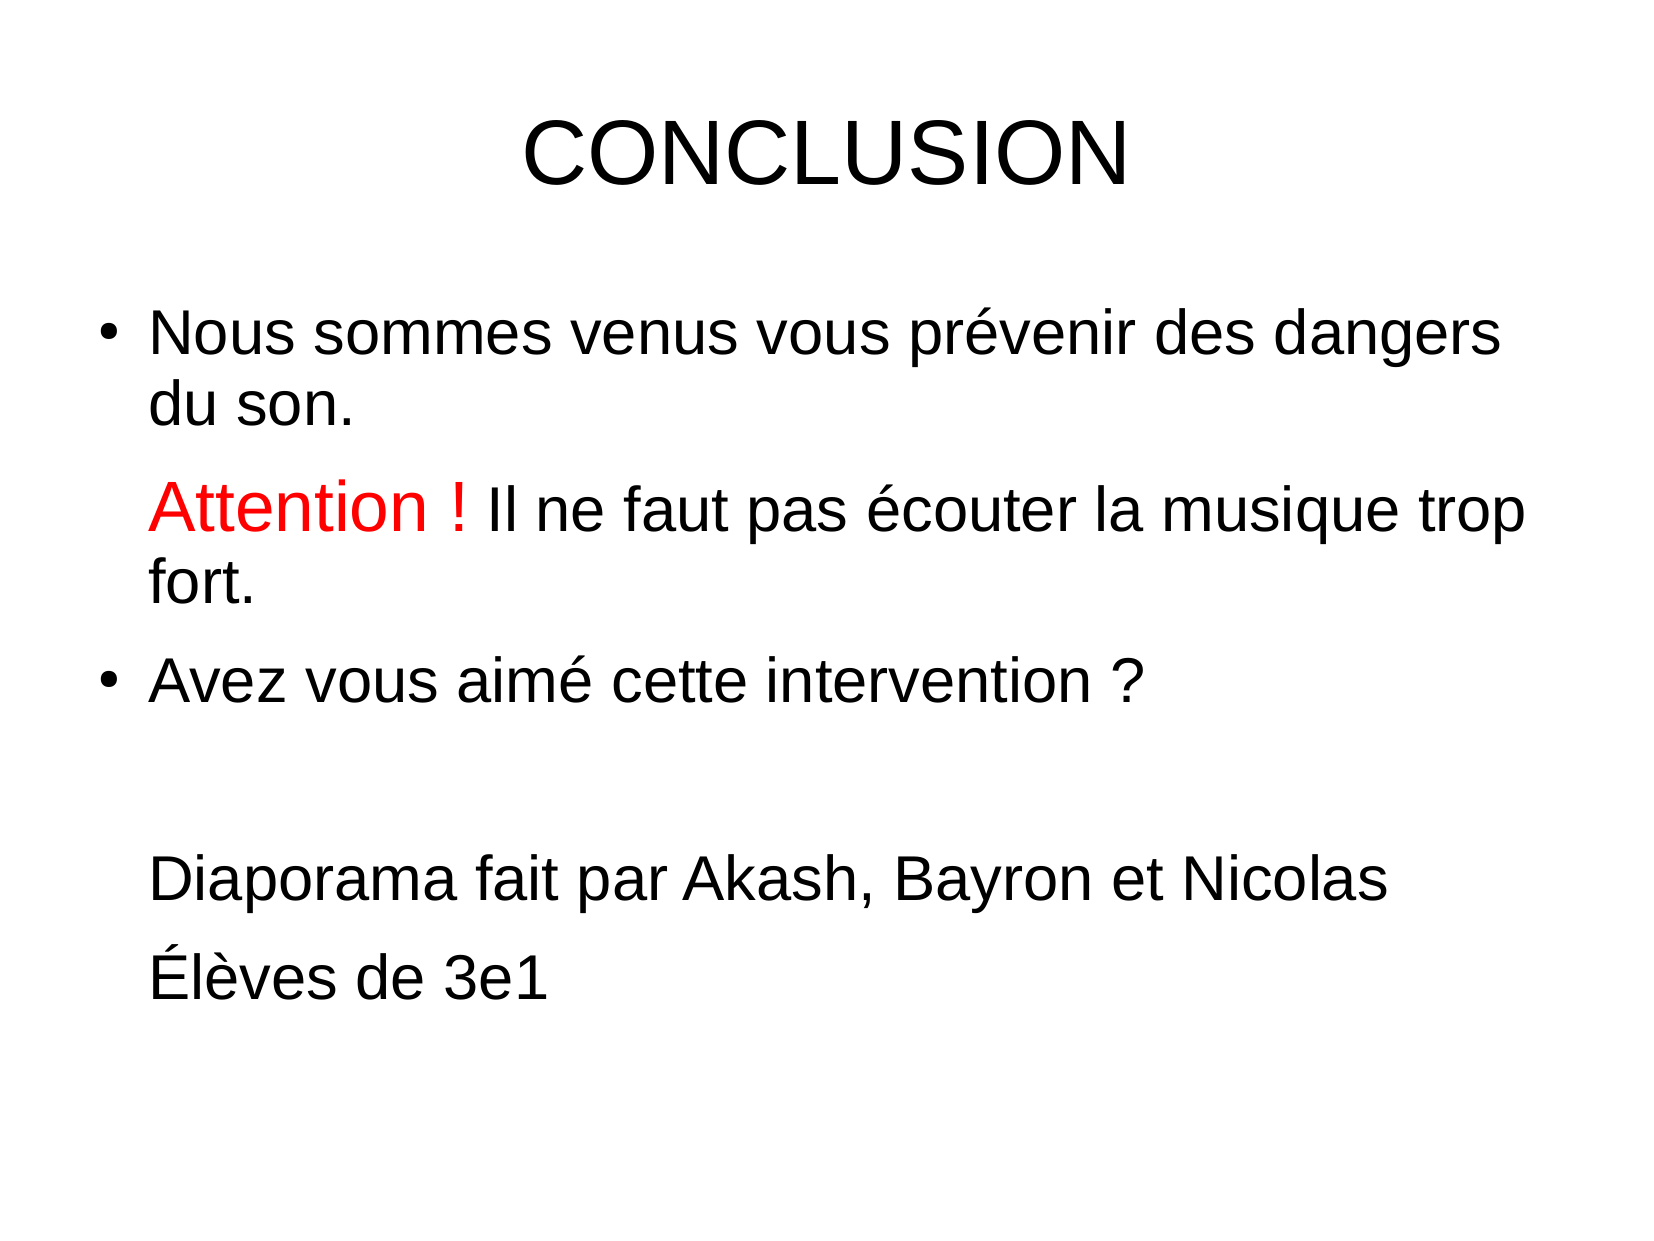

# CONCLUSION
Nous sommes venus vous prévenir des dangers du son.
Attention ! Il ne faut pas écouter la musique trop fort.
Avez vous aimé cette intervention ?
Diaporama fait par Akash, Bayron et Nicolas
Élèves de 3e1